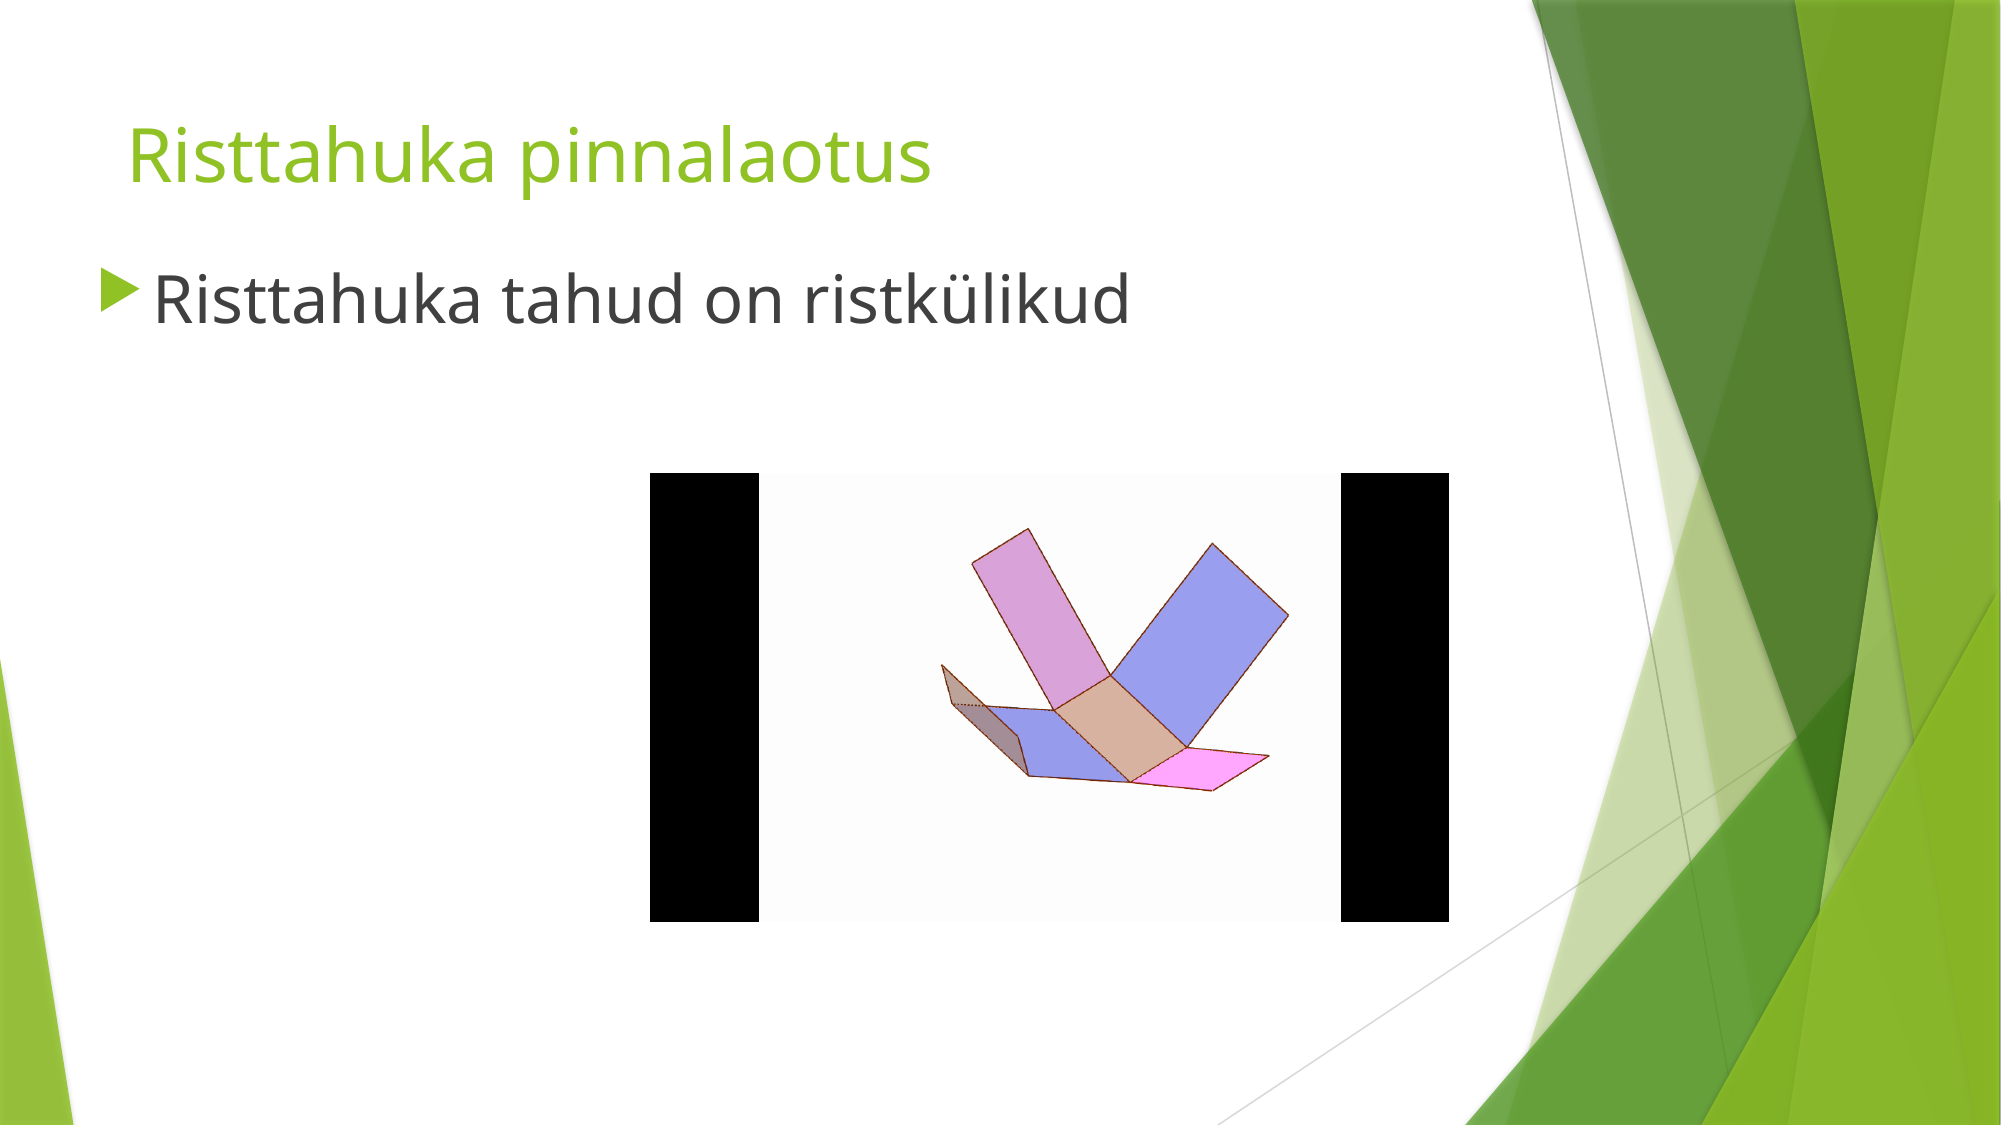

# Risttahuka pinnalaotus
Risttahuka tahud on ristkülikud